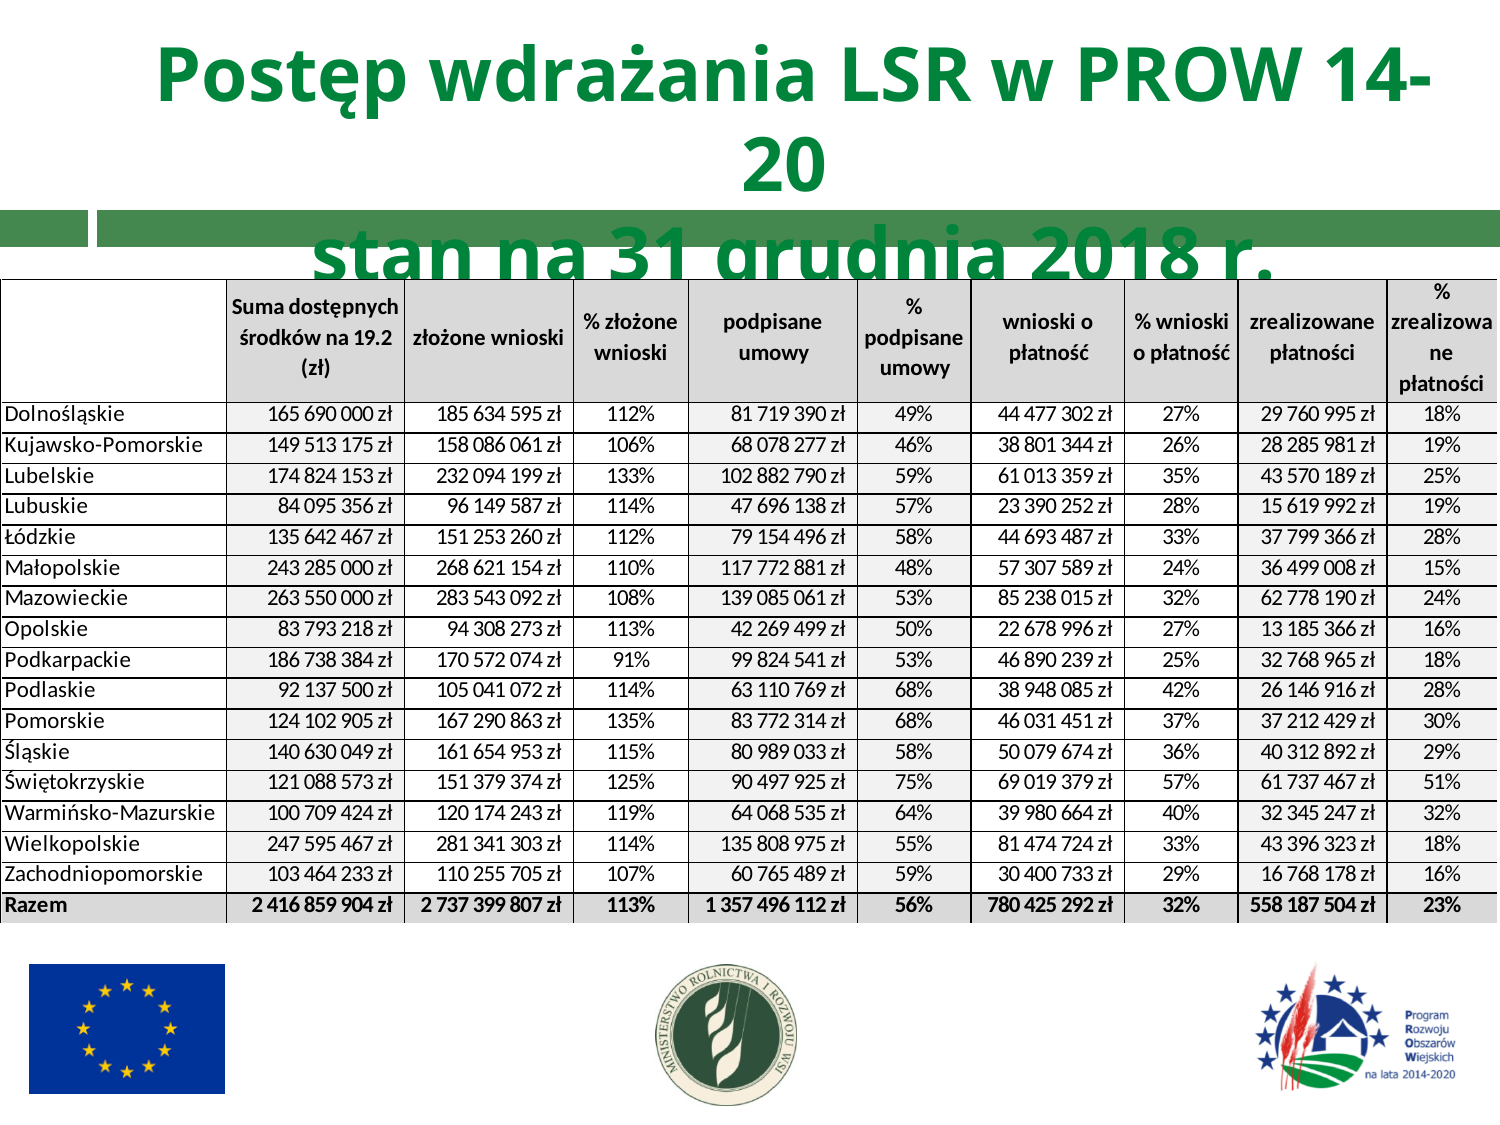

Postęp wdrażania LSR w PROW 14-20
stan na 31 grudnia 2018 r.